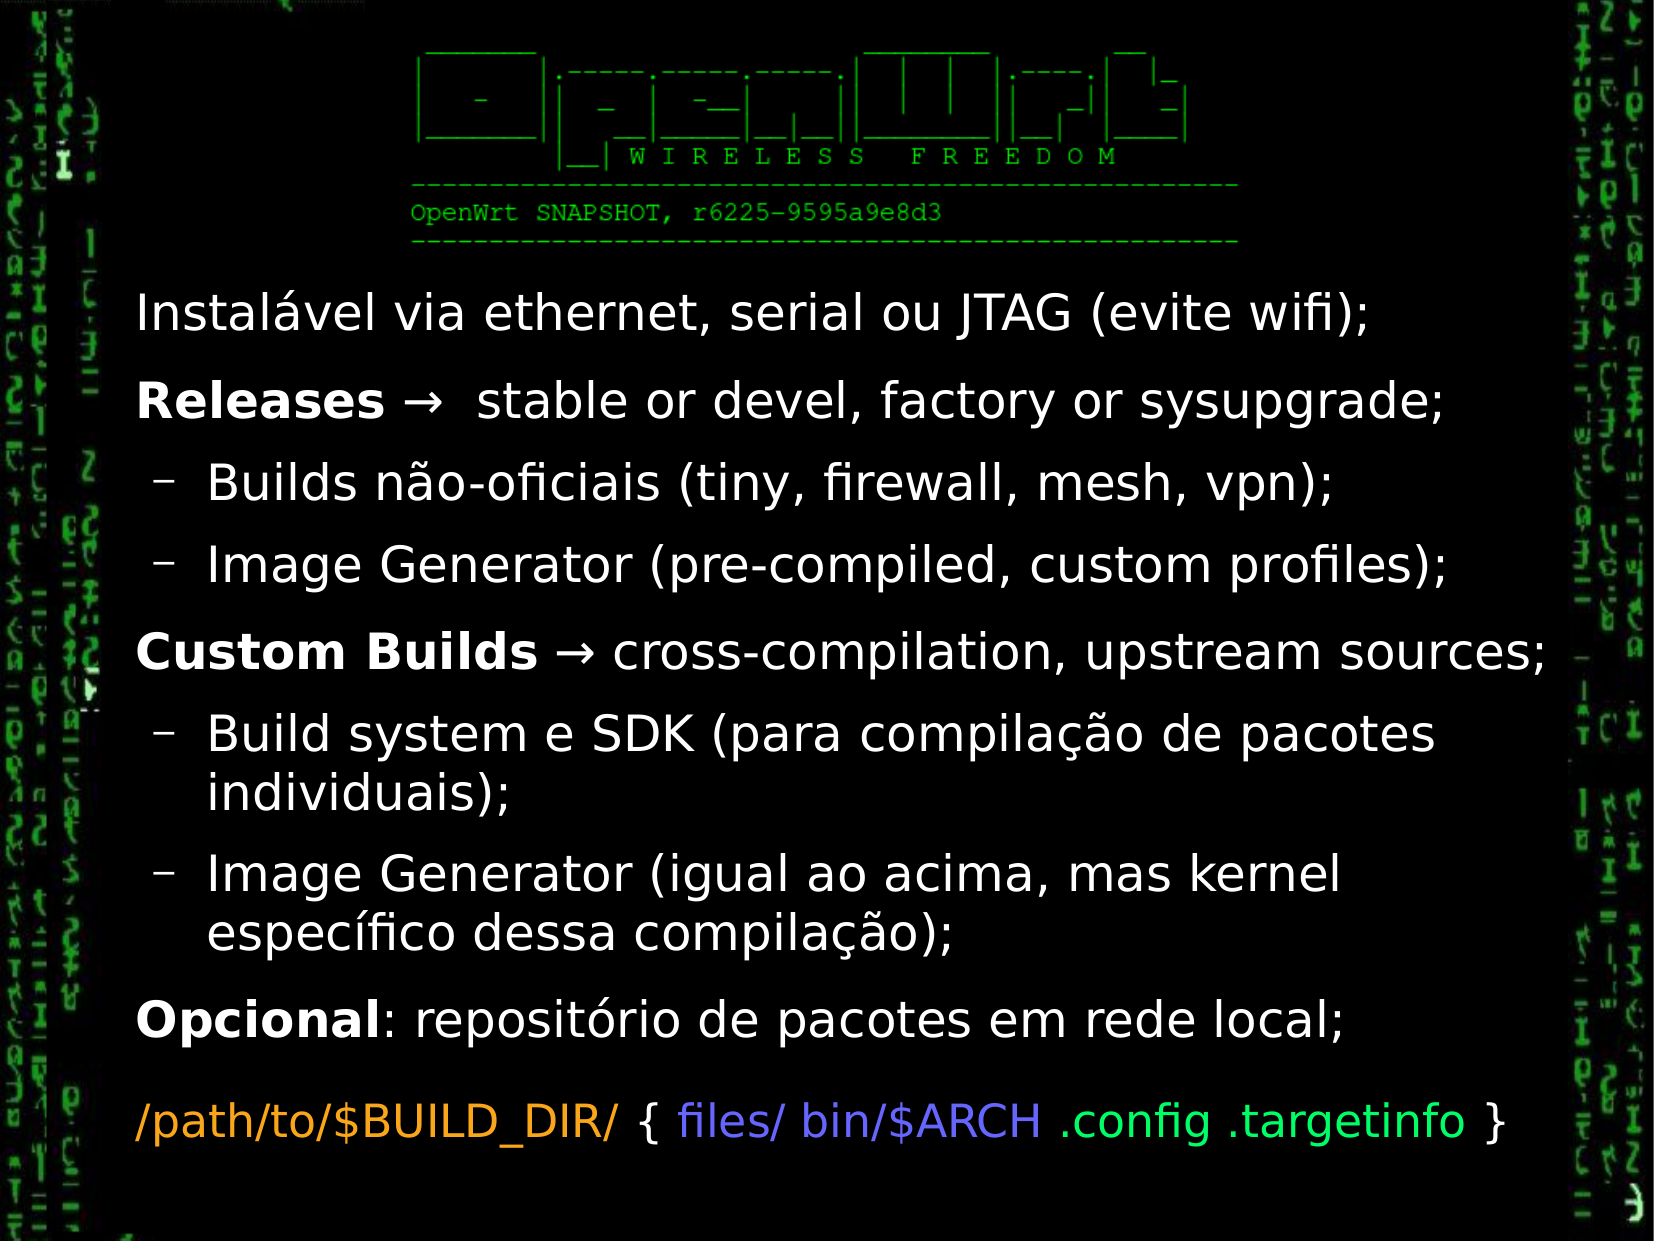

# Instalável via ethernet, serial ou JTAG (evite wifi);
Releases → stable or devel, factory or sysupgrade;
Builds não-oficiais (tiny, firewall, mesh, vpn);
Image Generator (pre-compiled, custom profiles);
Custom Builds → cross-compilation, upstream sources;
Build system e SDK (para compilação de pacotes individuais);
Image Generator (igual ao acima, mas kernel específico dessa compilação);
Opcional: repositório de pacotes em rede local;
/path/to/$BUILD_DIR/ { files/ bin/$ARCH .config .targetinfo }